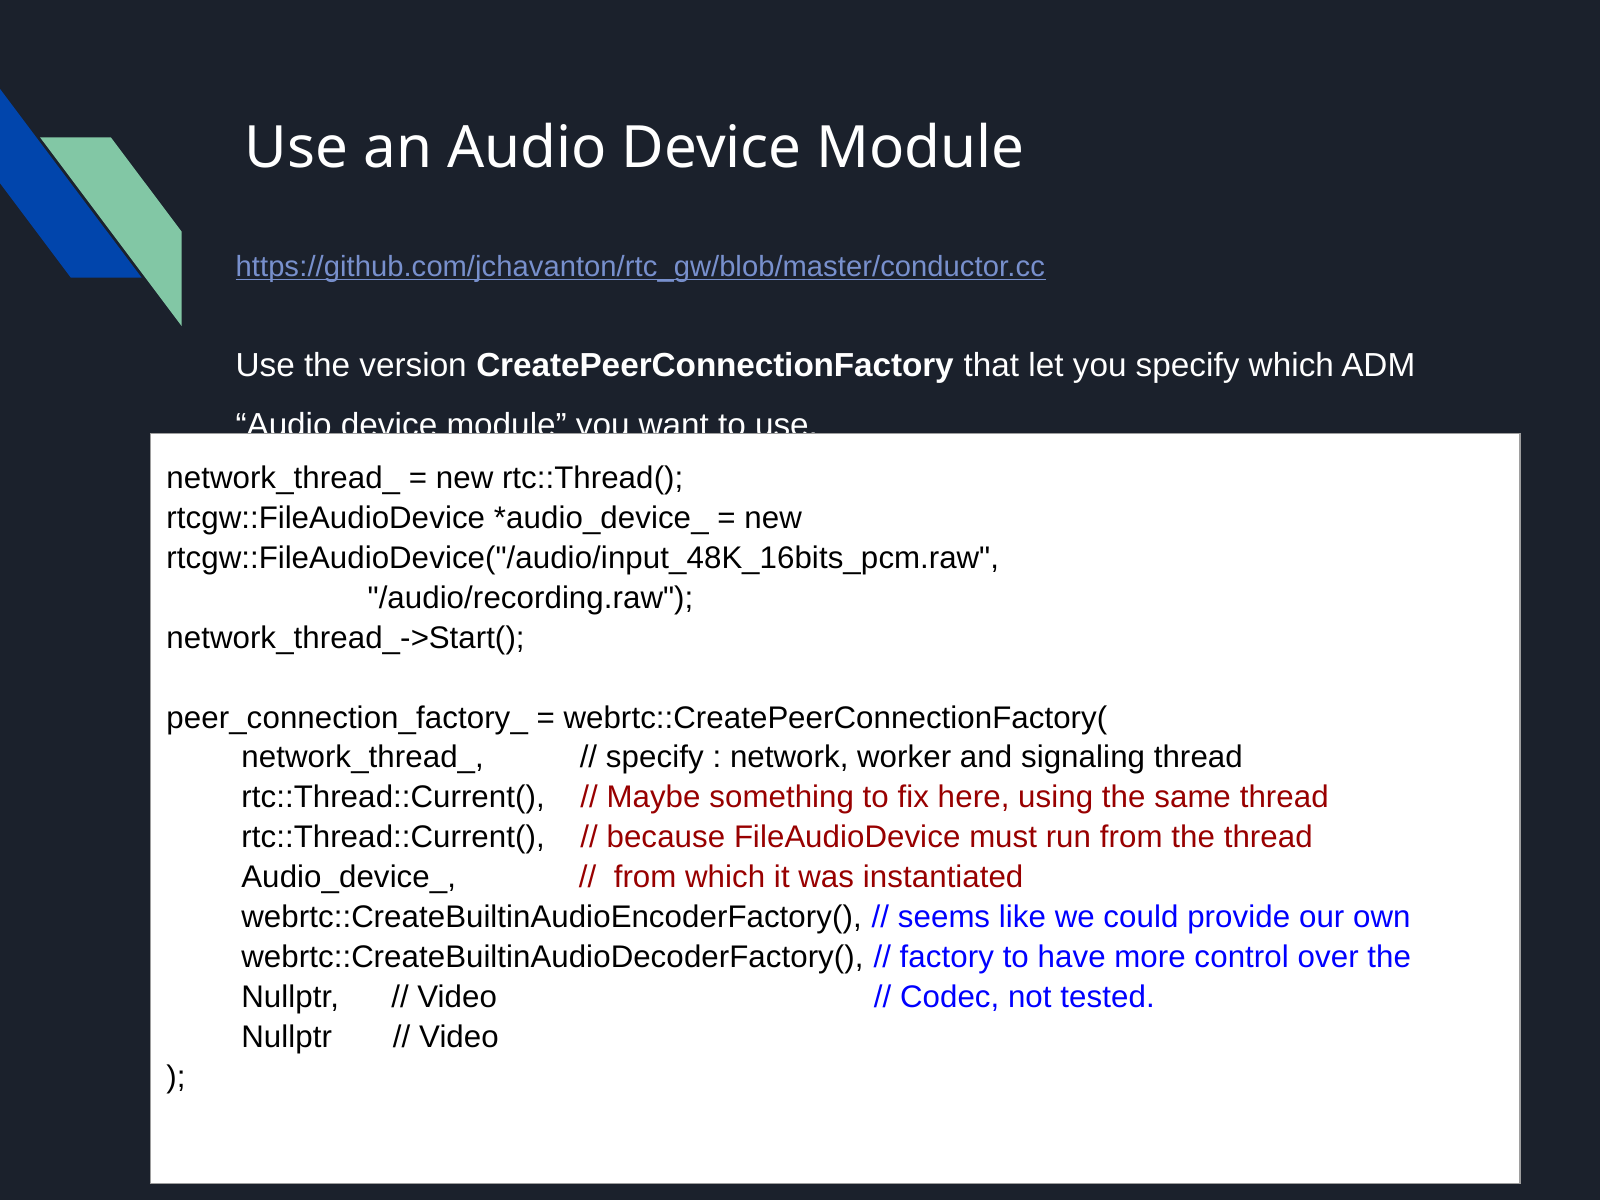

# Use an Audio Device Module
https://github.com/jchavanton/rtc_gw/blob/master/conductor.cc
Use the version CreatePeerConnectionFactory that let you specify which ADM “Audio device module” you want to use.
Inherit from the abstract base class AudioDeviceModule and implement all the methods required.
| network\_thread\_ = new rtc::Thread(); rtcgw::FileAudioDevice \*audio\_device\_ = new rtcgw::FileAudioDevice("/audio/input\_48K\_16bits\_pcm.raw", "/audio/recording.raw"); network\_thread\_->Start(); peer\_connection\_factory\_ = webrtc::CreatePeerConnectionFactory( network\_thread\_, // specify : network, worker and signaling thread rtc::Thread::Current(), // Maybe something to fix here, using the same thread rtc::Thread::Current(), // because FileAudioDevice must run from the thread Audio\_device\_, // from which it was instantiated webrtc::CreateBuiltinAudioEncoderFactory(), // seems like we could provide our own webrtc::CreateBuiltinAudioDecoderFactory(), // factory to have more control over the Nullptr, // Video // Codec, not tested. Nullptr // Video ); |
| --- |